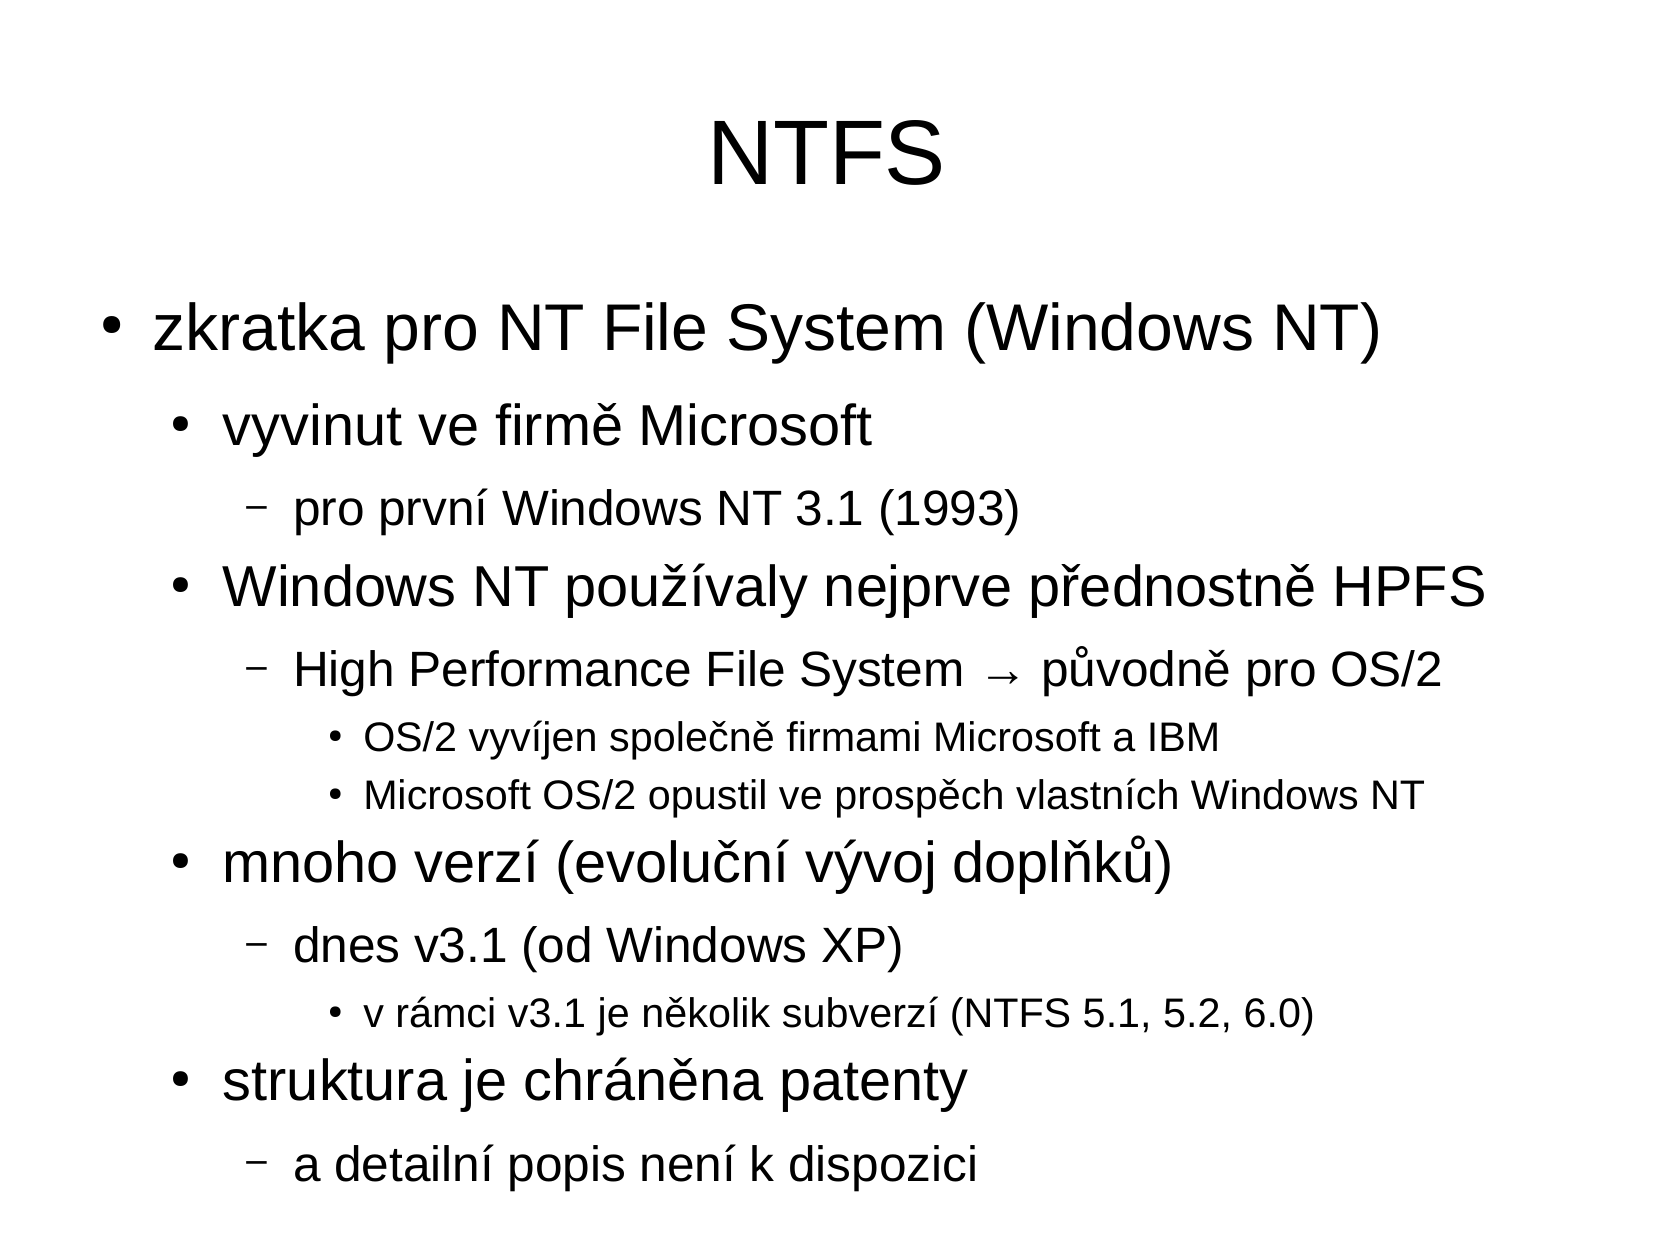

# NTFS
zkratka pro NT File System (Windows NT)
vyvinut ve firmě Microsoft
pro první Windows NT 3.1 (1993)
Windows NT používaly nejprve přednostně HPFS
High Performance File System → původně pro OS/2
OS/2 vyvíjen společně firmami Microsoft a IBM
Microsoft OS/2 opustil ve prospěch vlastních Windows NT
mnoho verzí (evoluční vývoj doplňků)
dnes v3.1 (od Windows XP)
v rámci v3.1 je několik subverzí (NTFS 5.1, 5.2, 6.0)
struktura je chráněna patenty
a detailní popis není k dispozici